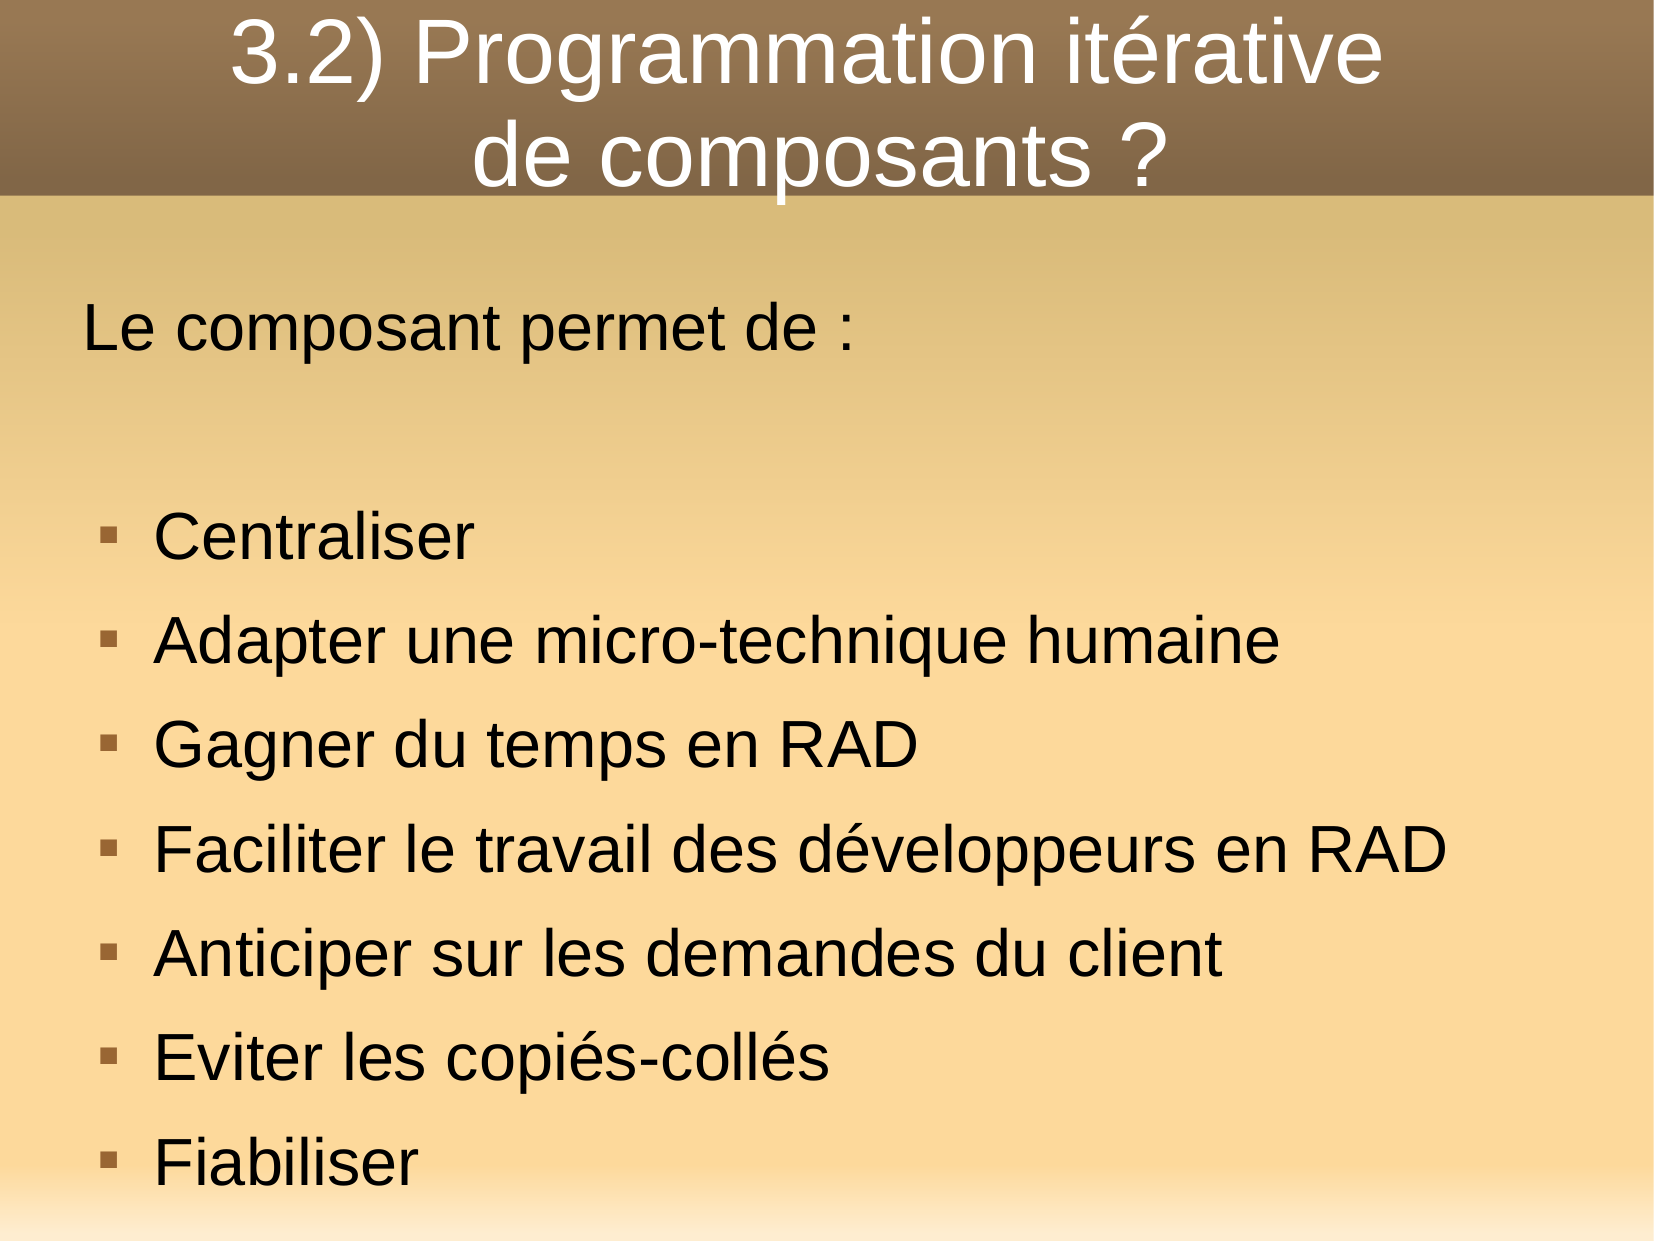

# 3.2) Programmation itérative de composants ?
Le composant permet de :
Centraliser
Adapter une micro-technique humaine
Gagner du temps en RAD
Faciliter le travail des développeurs en RAD
Anticiper sur les demandes du client
Eviter les copiés-collés
Fiabiliser